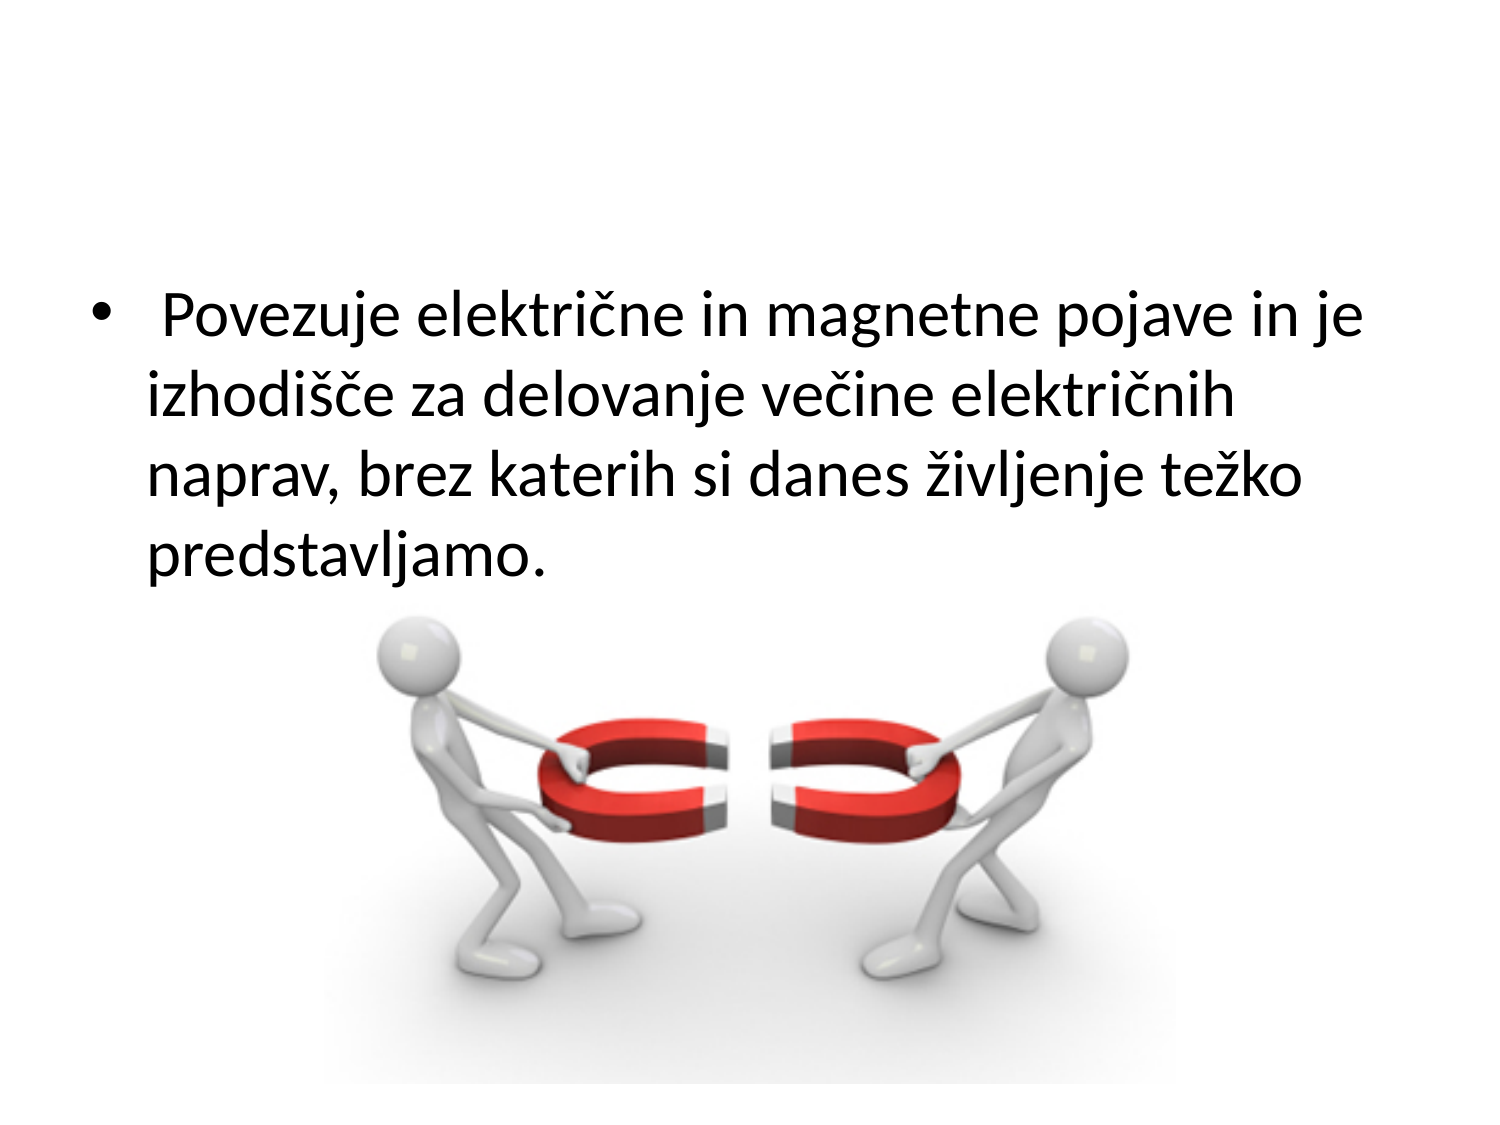

#
 Povezuje električne in magnetne pojave in je izhodišče za delovanje večine električnih naprav, brez katerih si danes življenje težko predstavljamo.